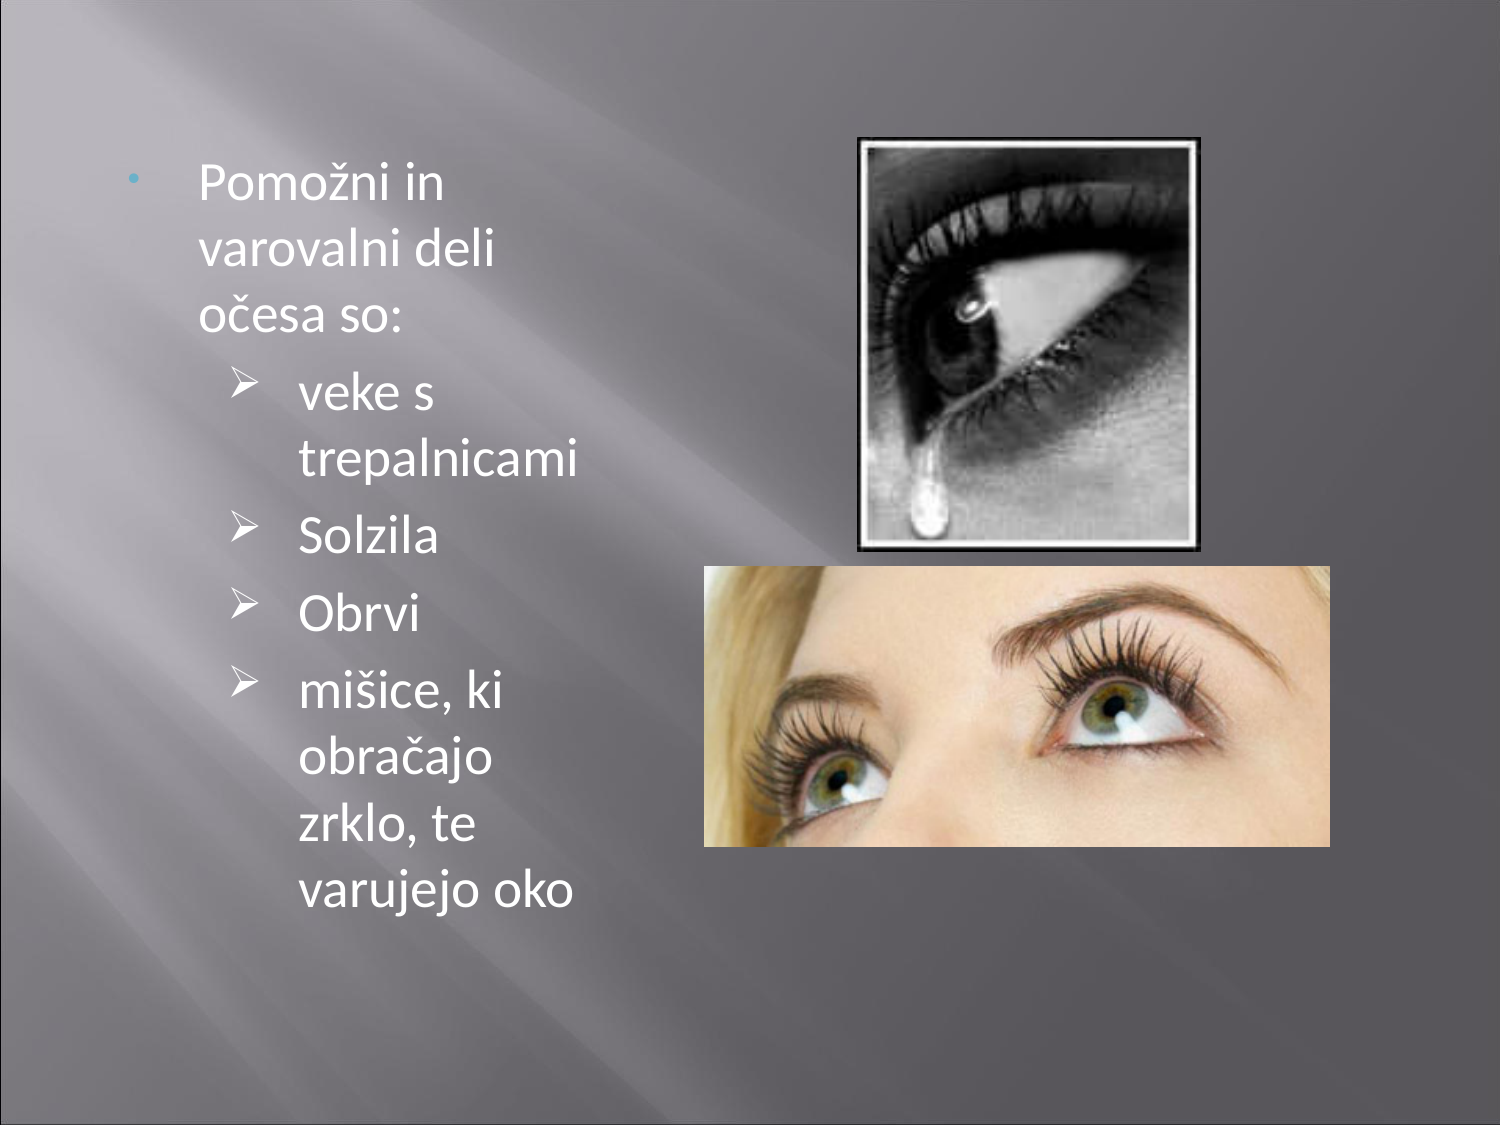

# Pomožni in varovalni deli očesa so:
veke s trepalnicami
Solzila
Obrvi
mišice, ki obračajo zrklo, te varujejo oko